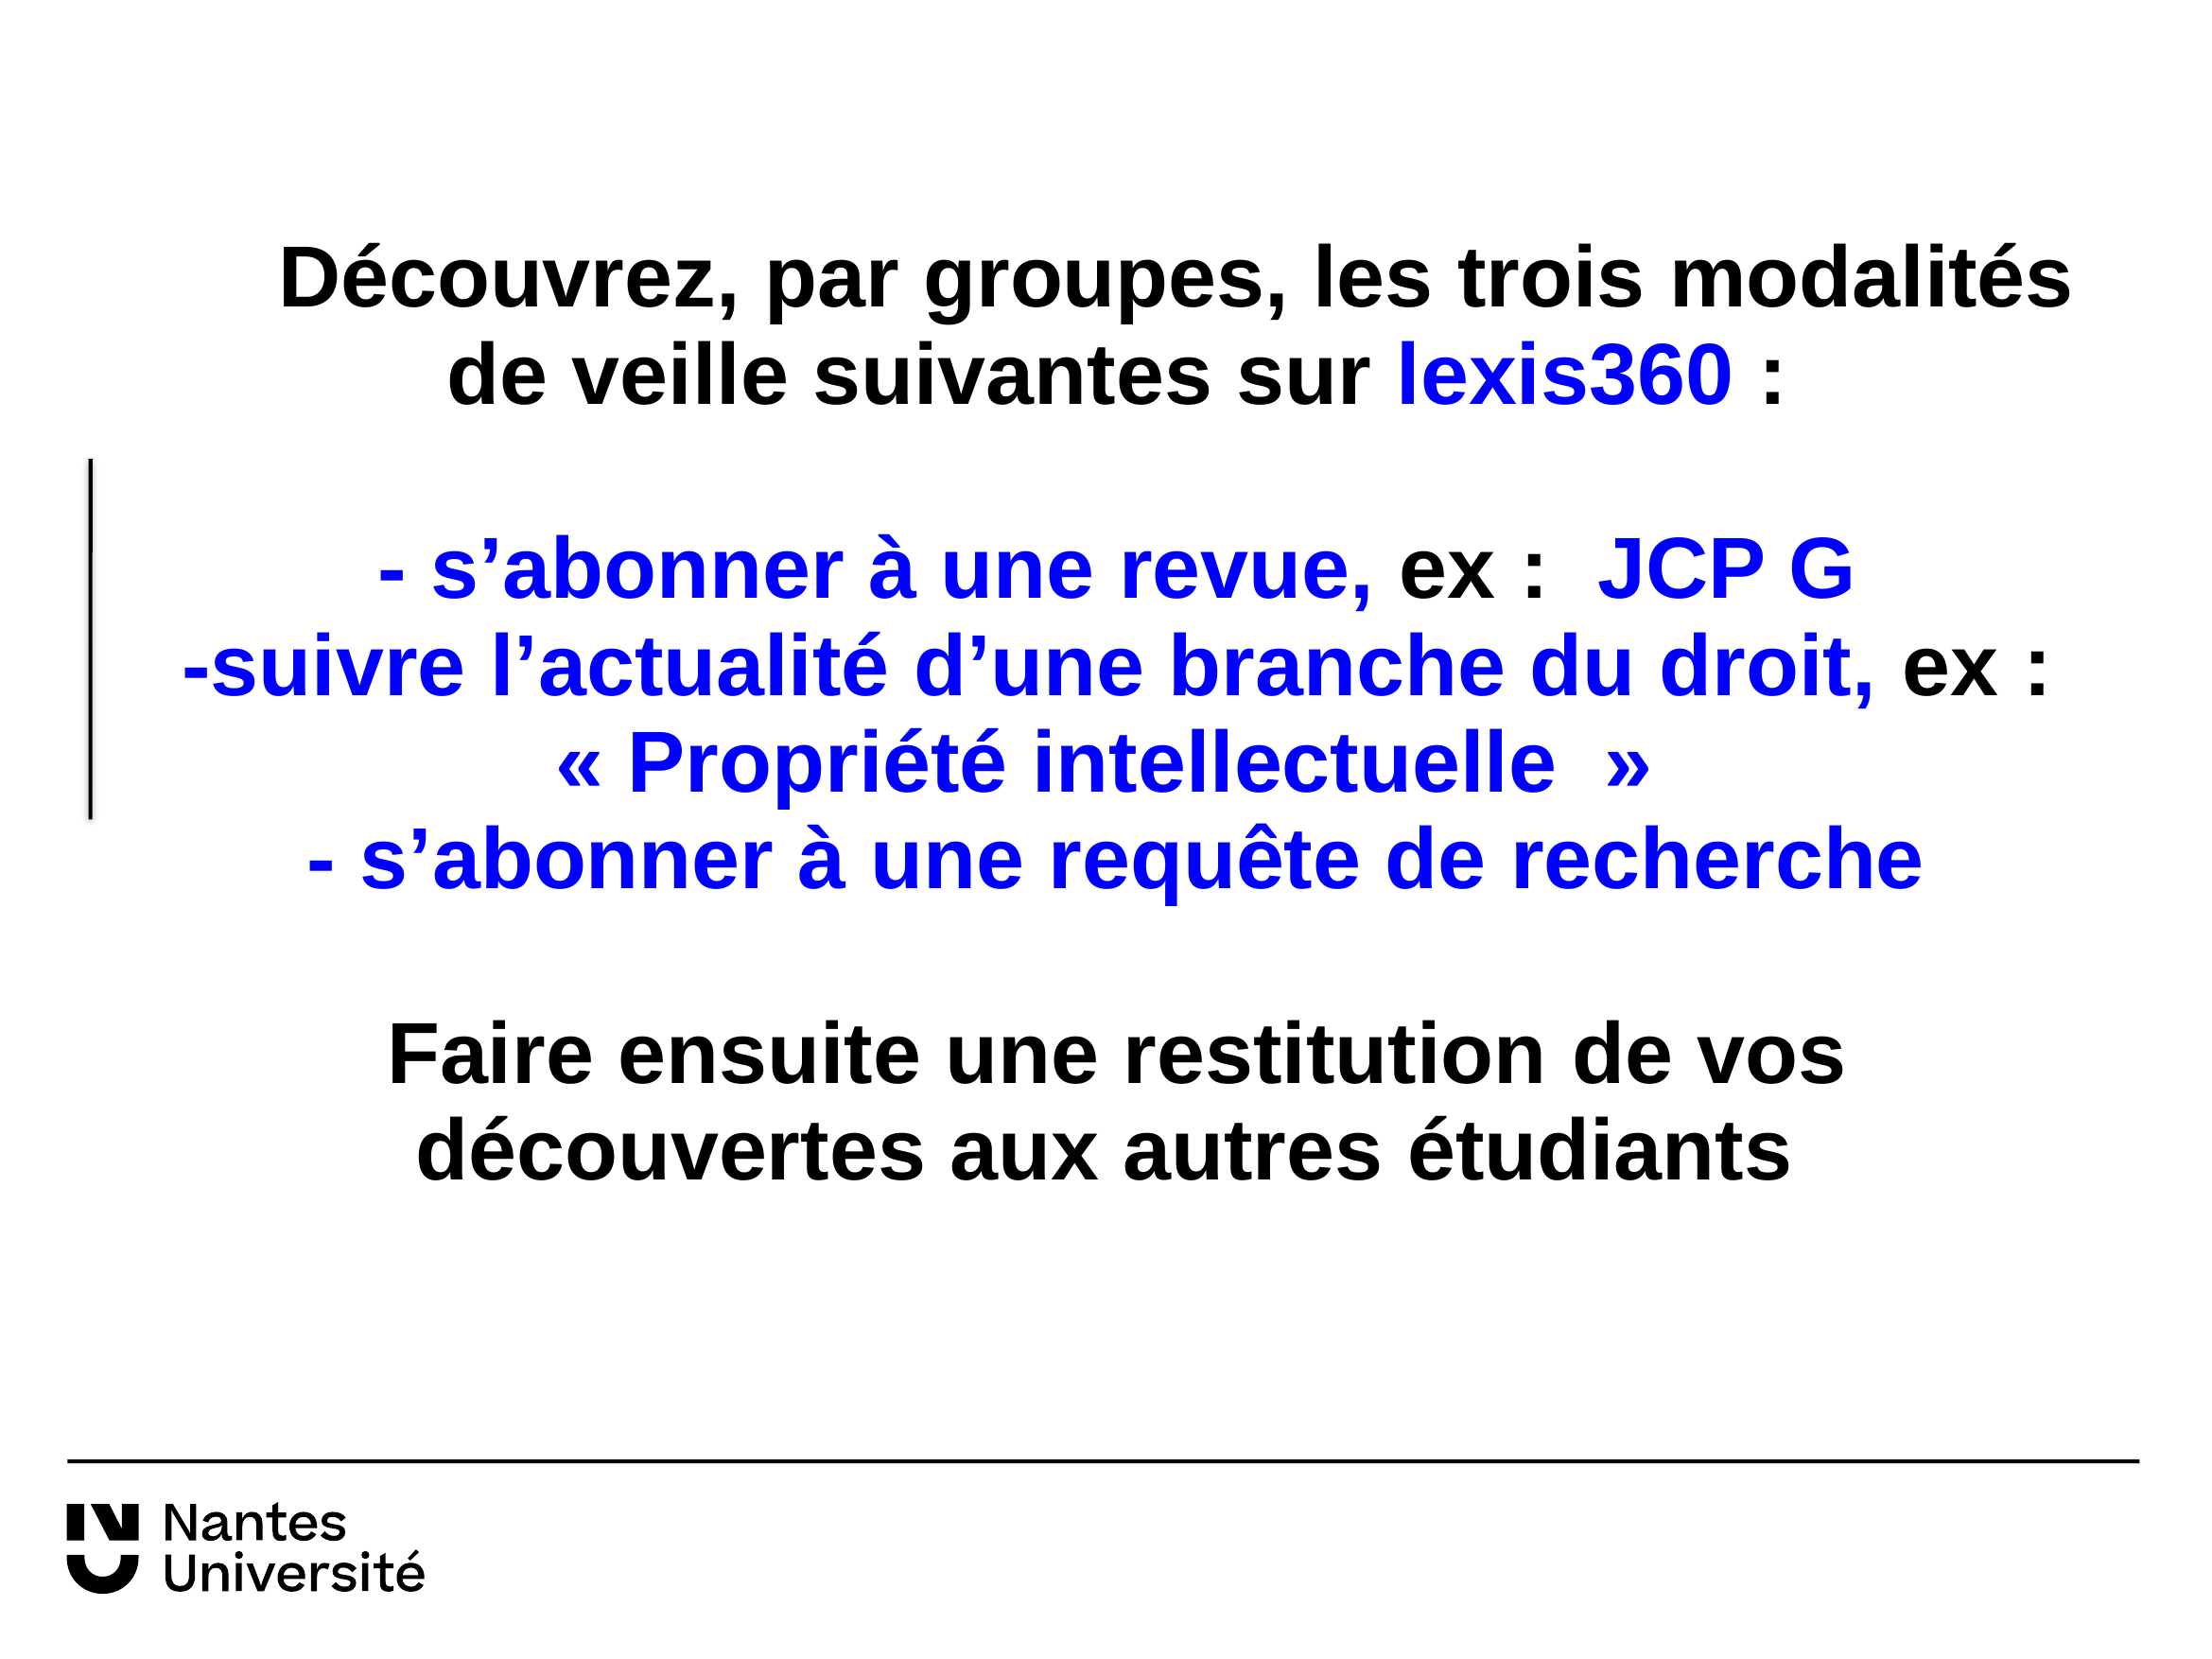

Découvrez, par groupes, les trois modalités de veille suivantes sur lexis360 :
- s’abonner à une revue, ex : JCP G
-suivre l’actualité d’une branche du droit, ex : « Propriété intellectuelle  »
- s’abonner à une requête de recherche
Faire ensuite une restitution de vos découvertes aux autres étudiants